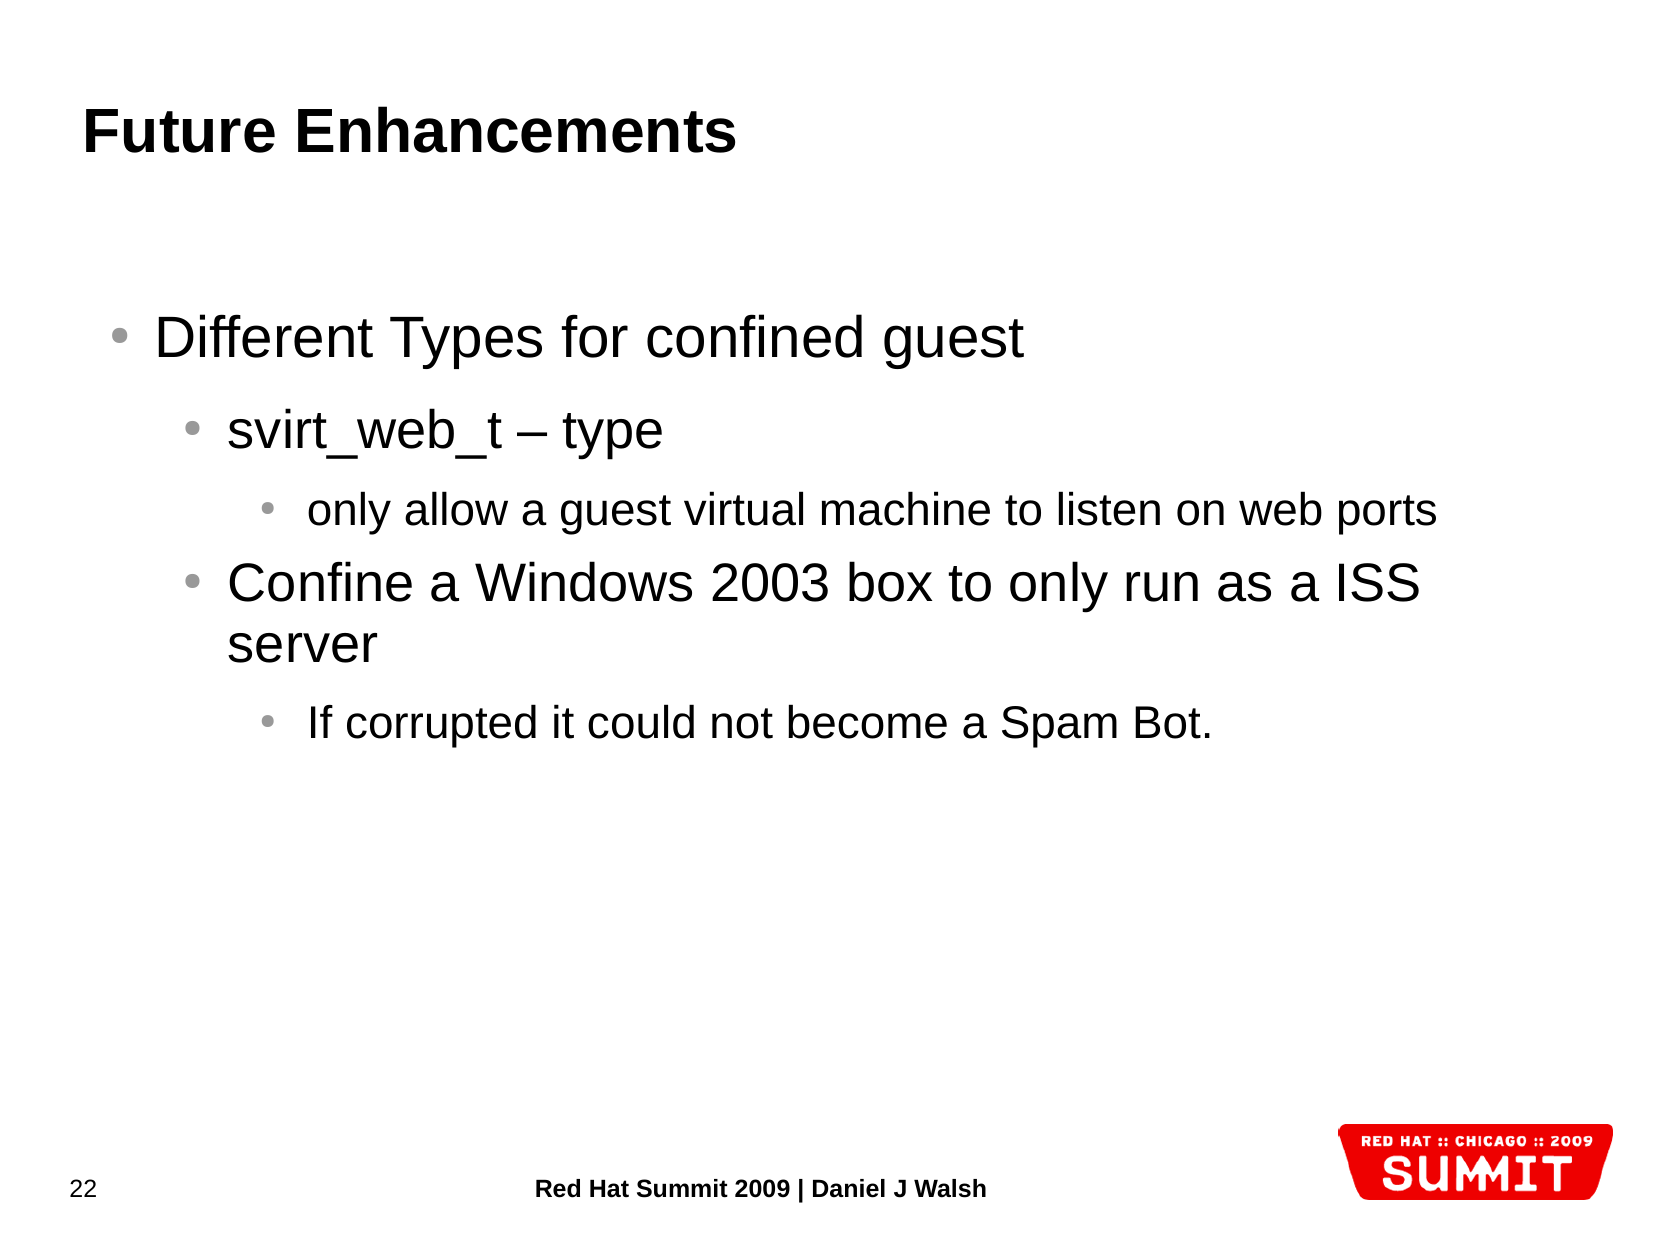

# Future Enhancements
Different Types for confined guest
svirt_web_t – type
only allow a guest virtual machine to listen on web ports
Confine a Windows 2003 box to only run as a ISS server
If corrupted it could not become a Spam Bot.